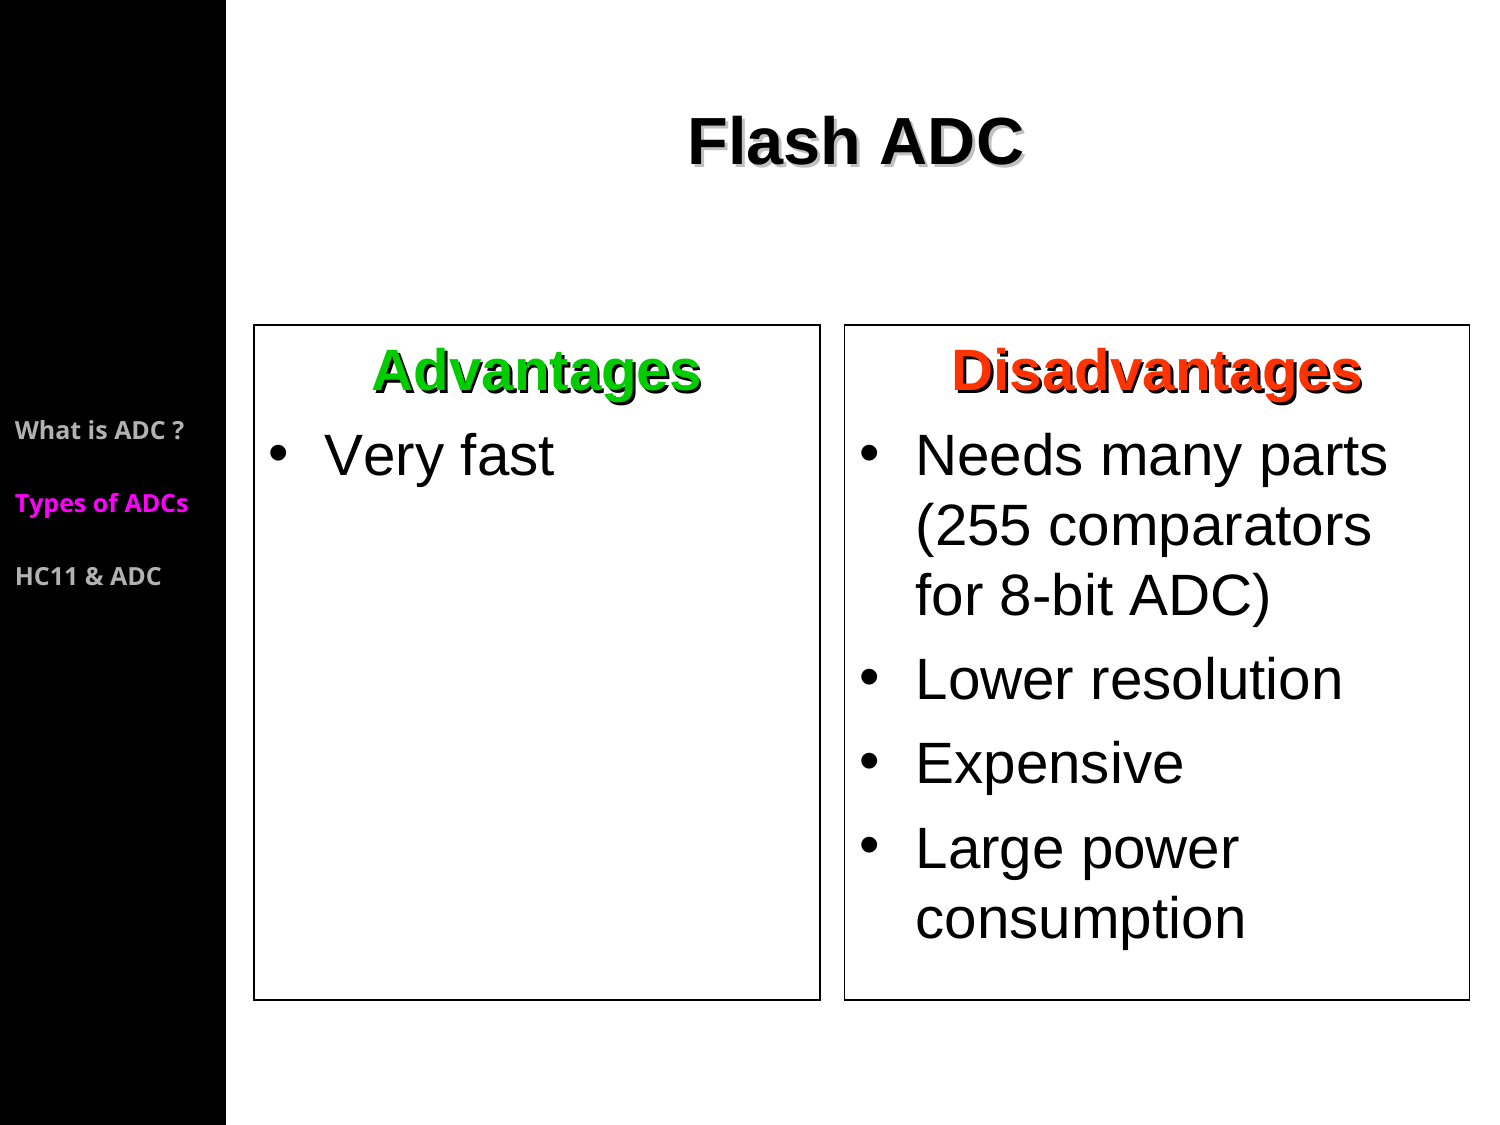

What is ADC ?
Types of ADCs
HC11 & ADC
Flash ADC
# Advantages
Very fast
Disadvantages
Needs many parts (255 comparators for 8-bit ADC)
Lower resolution
Expensive
Large power consumption